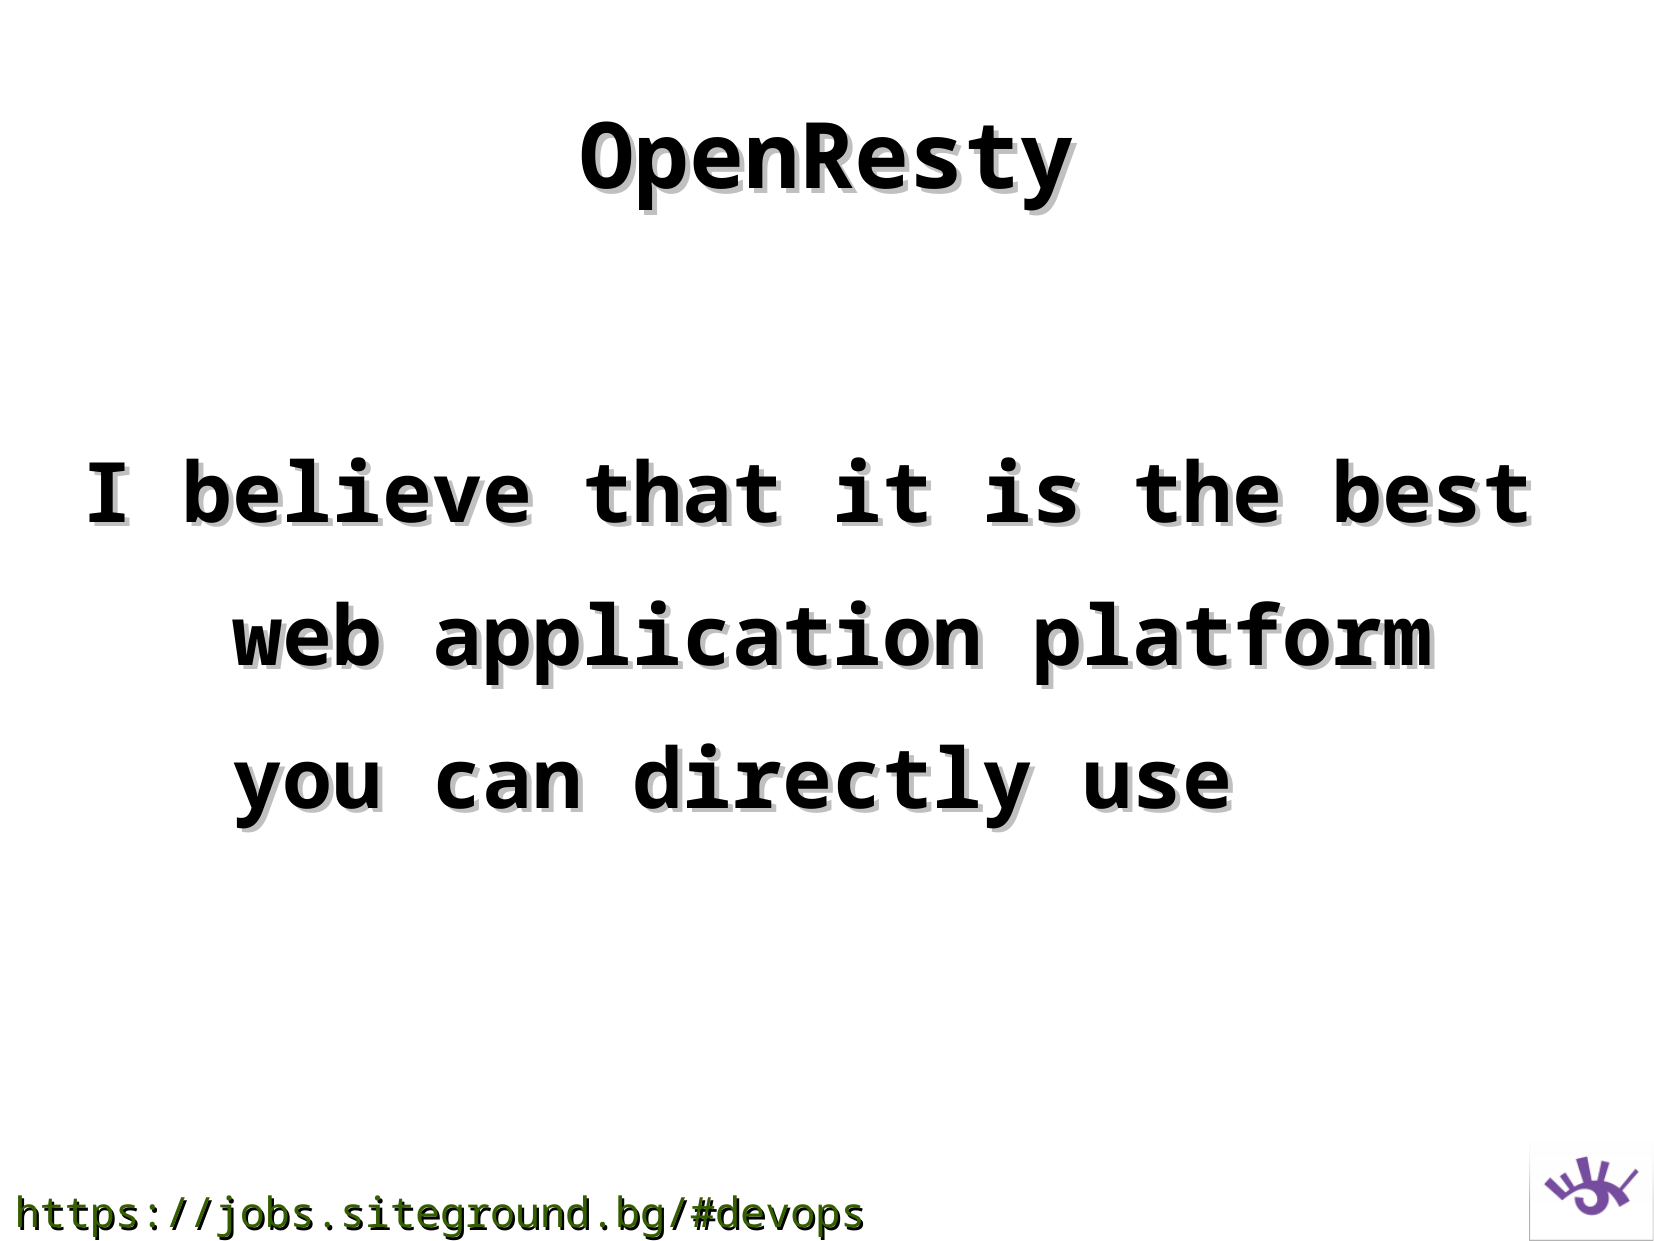

# OpenResty
I believe that it is the best
 web application platform
 you can directly use
https://jobs.siteground.bg/#devops